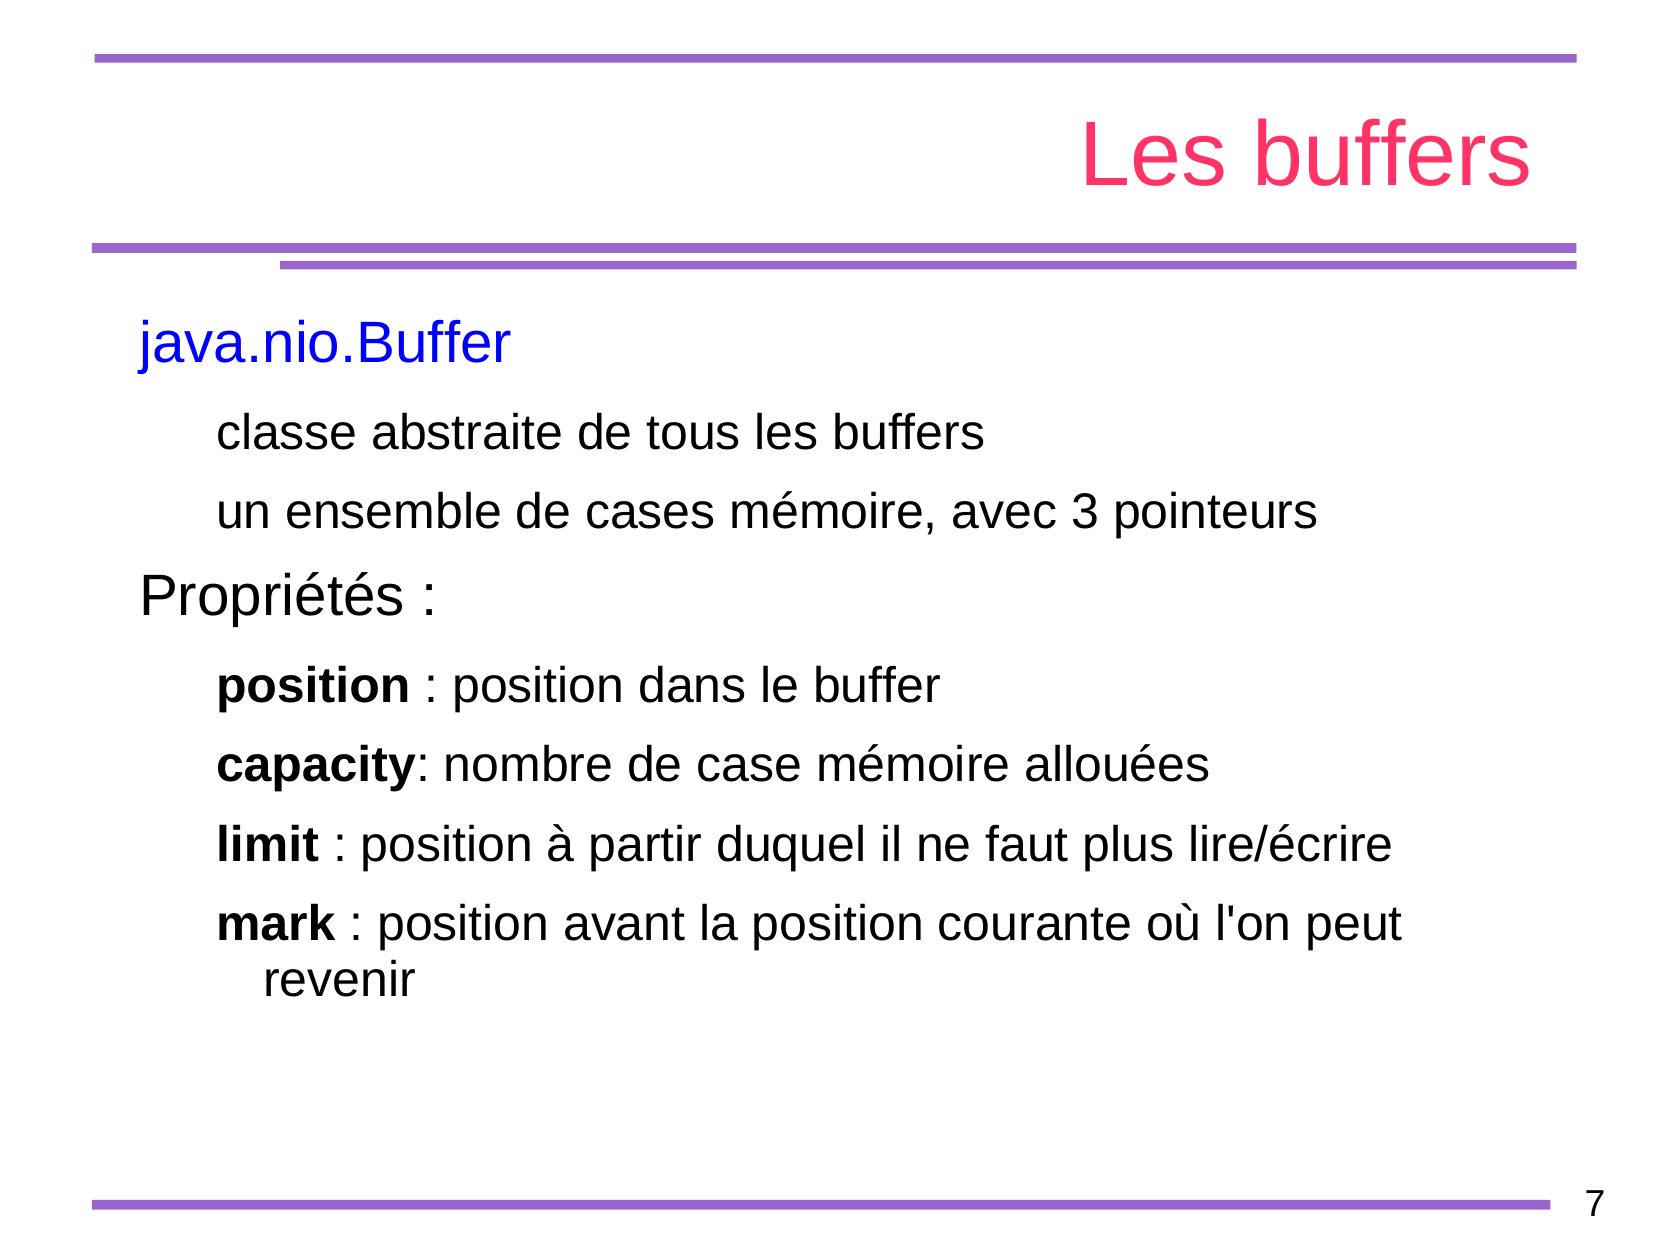

# Les buffers
java.nio.Buffer
classe abstraite de tous les buffers
un ensemble de cases mémoire, avec 3 pointeurs
Propriétés :
position : position dans le buffer
capacity: nombre de case mémoire allouées
limit : position à partir duquel il ne faut plus lire/écrire
mark : position avant la position courante où l'on peut revenir